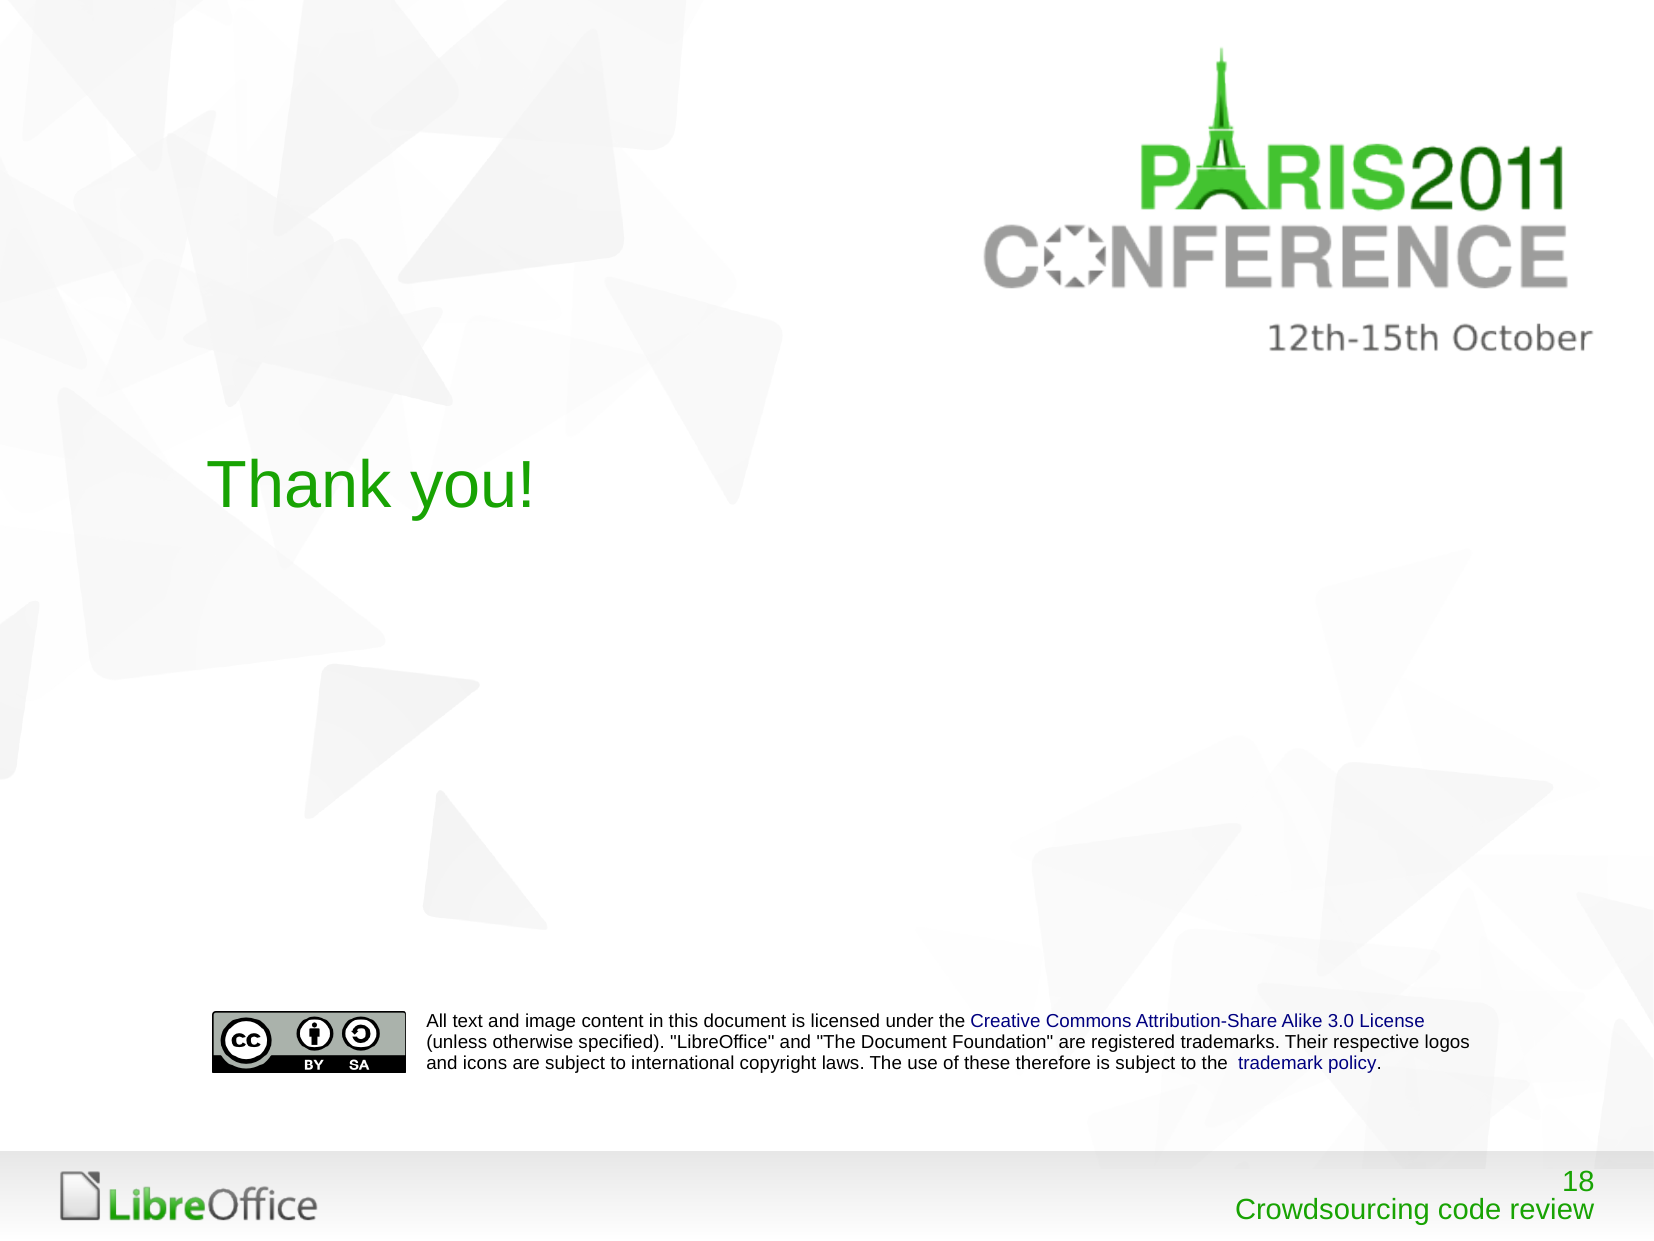

# Thank you!
18
Crowdsourcing code review